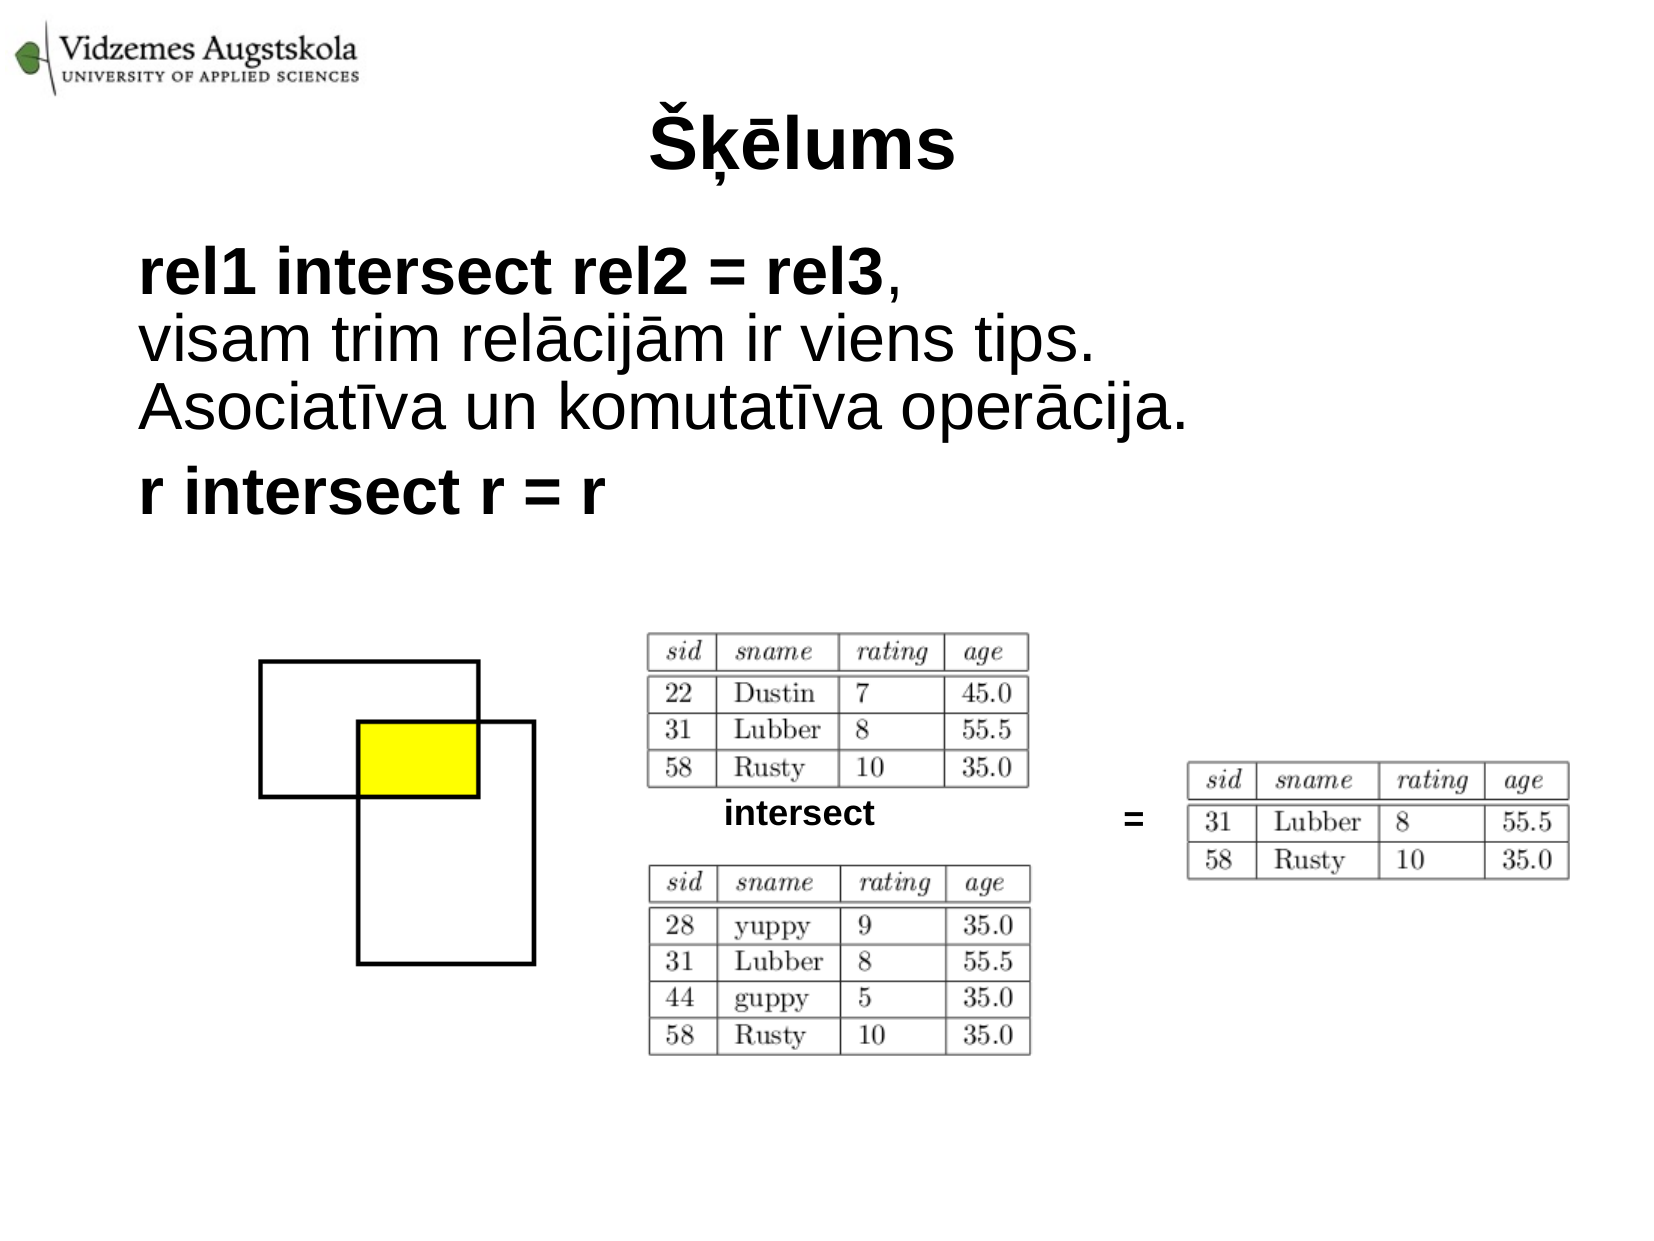

# Šķēlums
rel1 intersect rel2 = rel3,
visam trim relācijām ir viens tips.
Asociatīva un komutatīva operācija.
r intersect r = r
intersect
=